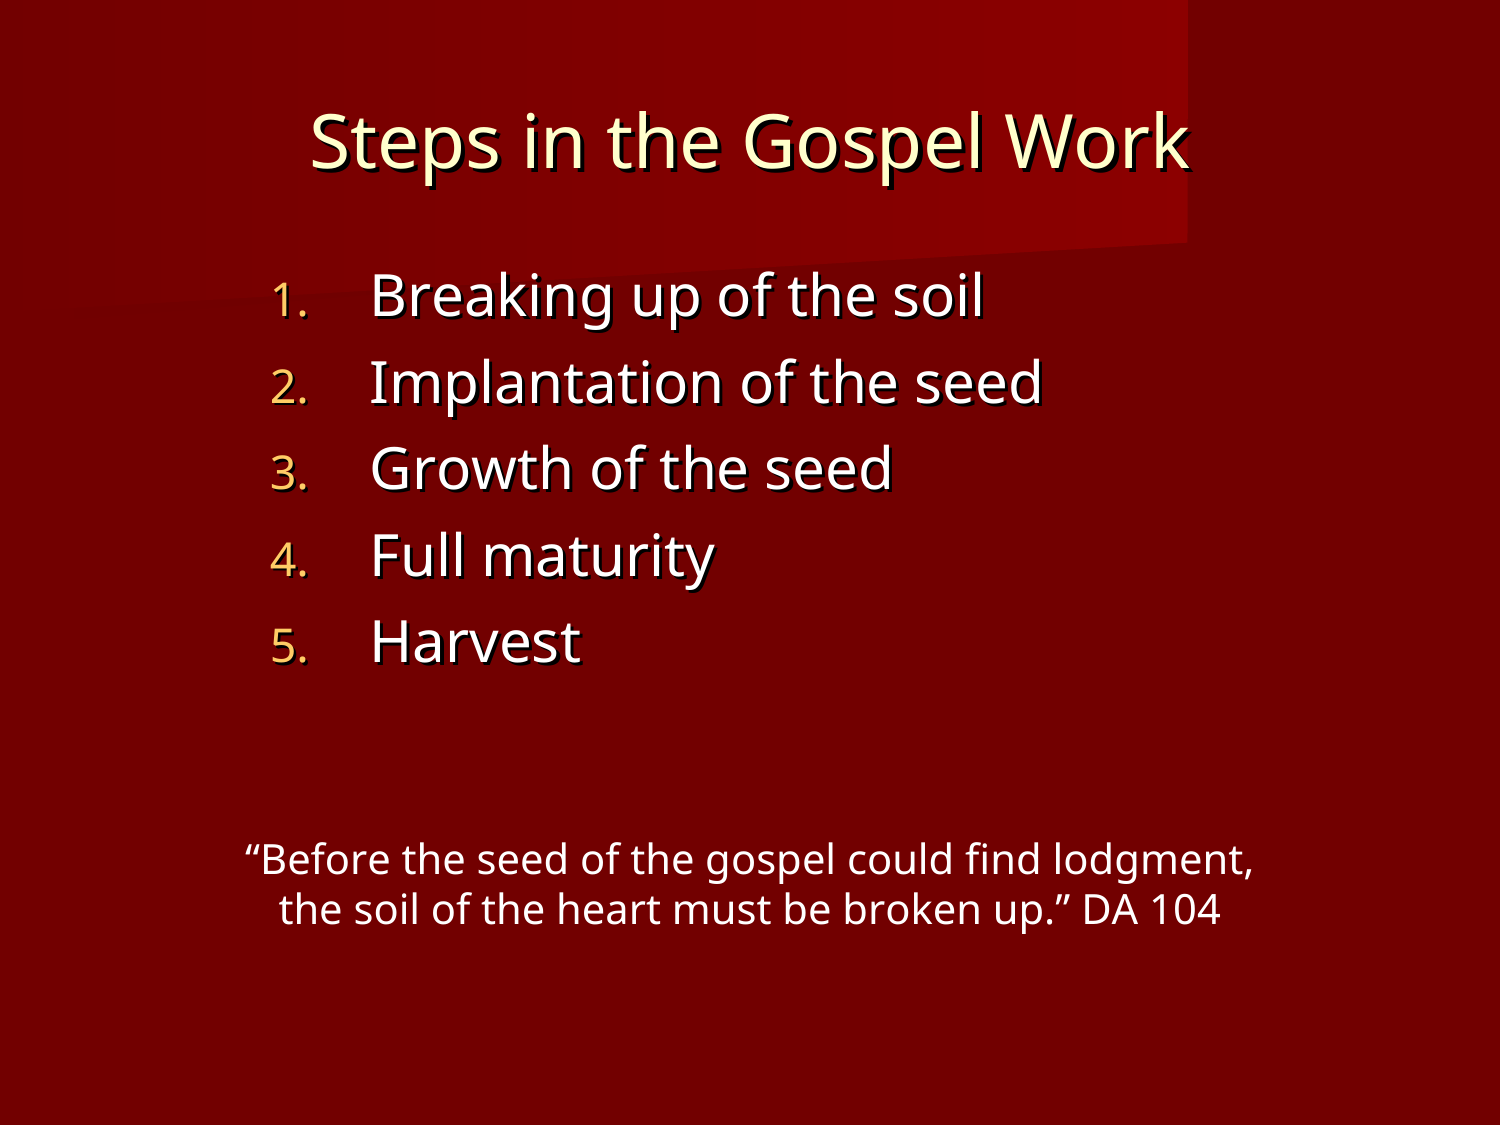

# Steps in the Gospel Work
Breaking up of the soil
Implantation of the seed
Growth of the seed
Full maturity
Harvest
“Before the seed of the gospel could find lodgment,
the soil of the heart must be broken up.” DA 104